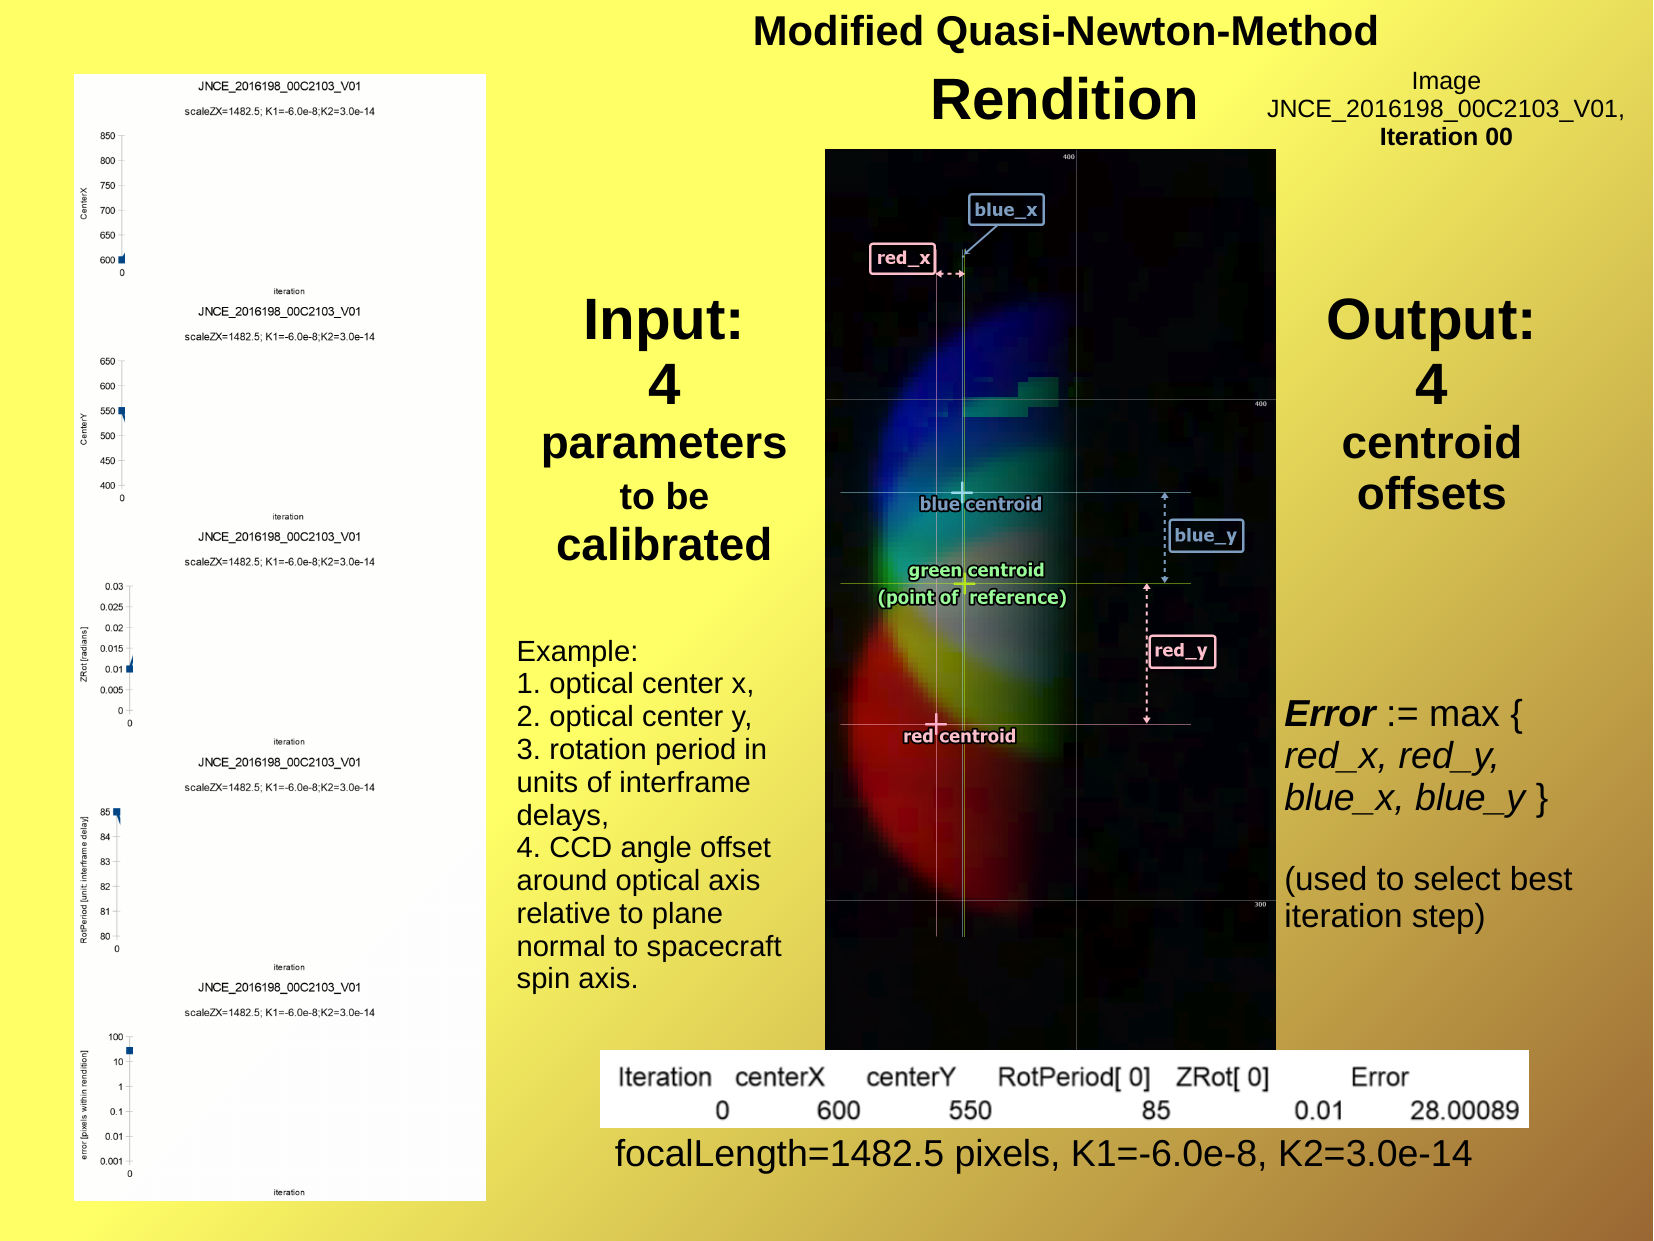

Modified Quasi-Newton-Method
Rendition
Image JNCE_2016198_00C2103_V01, Iteration 00
Input:
4
parameters
to be calibrated
Output:
4
centroid
offsets
Example:
1. optical center x,
2. optical center y,
3. rotation period in units of interframe delays,
4. CCD angle offset around optical axis relative to plane normal to spacecraft spin axis.
Error := max {
red_x, red_y,
blue_x, blue_y }
(used to select best iteration step)
focalLength=1482.5 pixels, K1=-6.0e-8, K2=3.0e-14